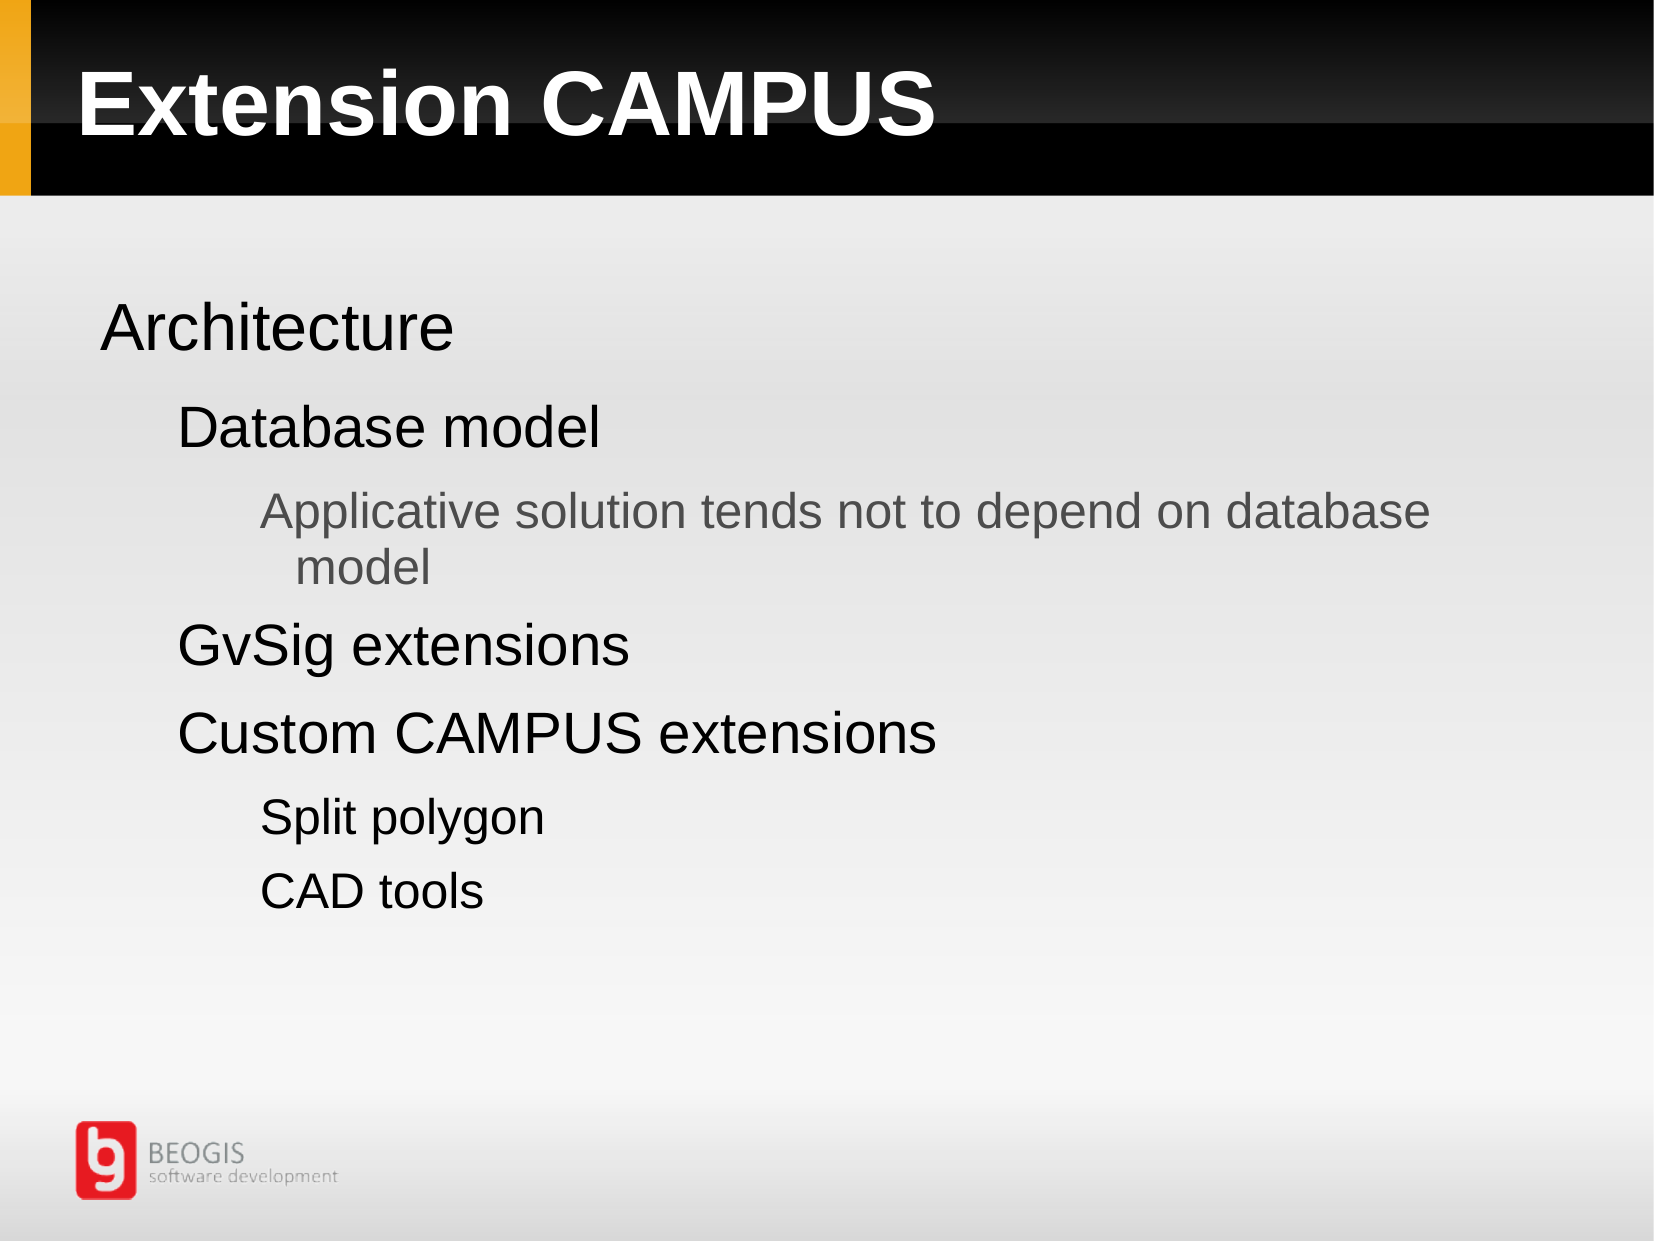

# Extension CAMPUS
Architecture
Database model
Applicative solution tends not to depend on database model
GvSig extensions
Custom CAMPUS extensions
Split polygon
CAD tools